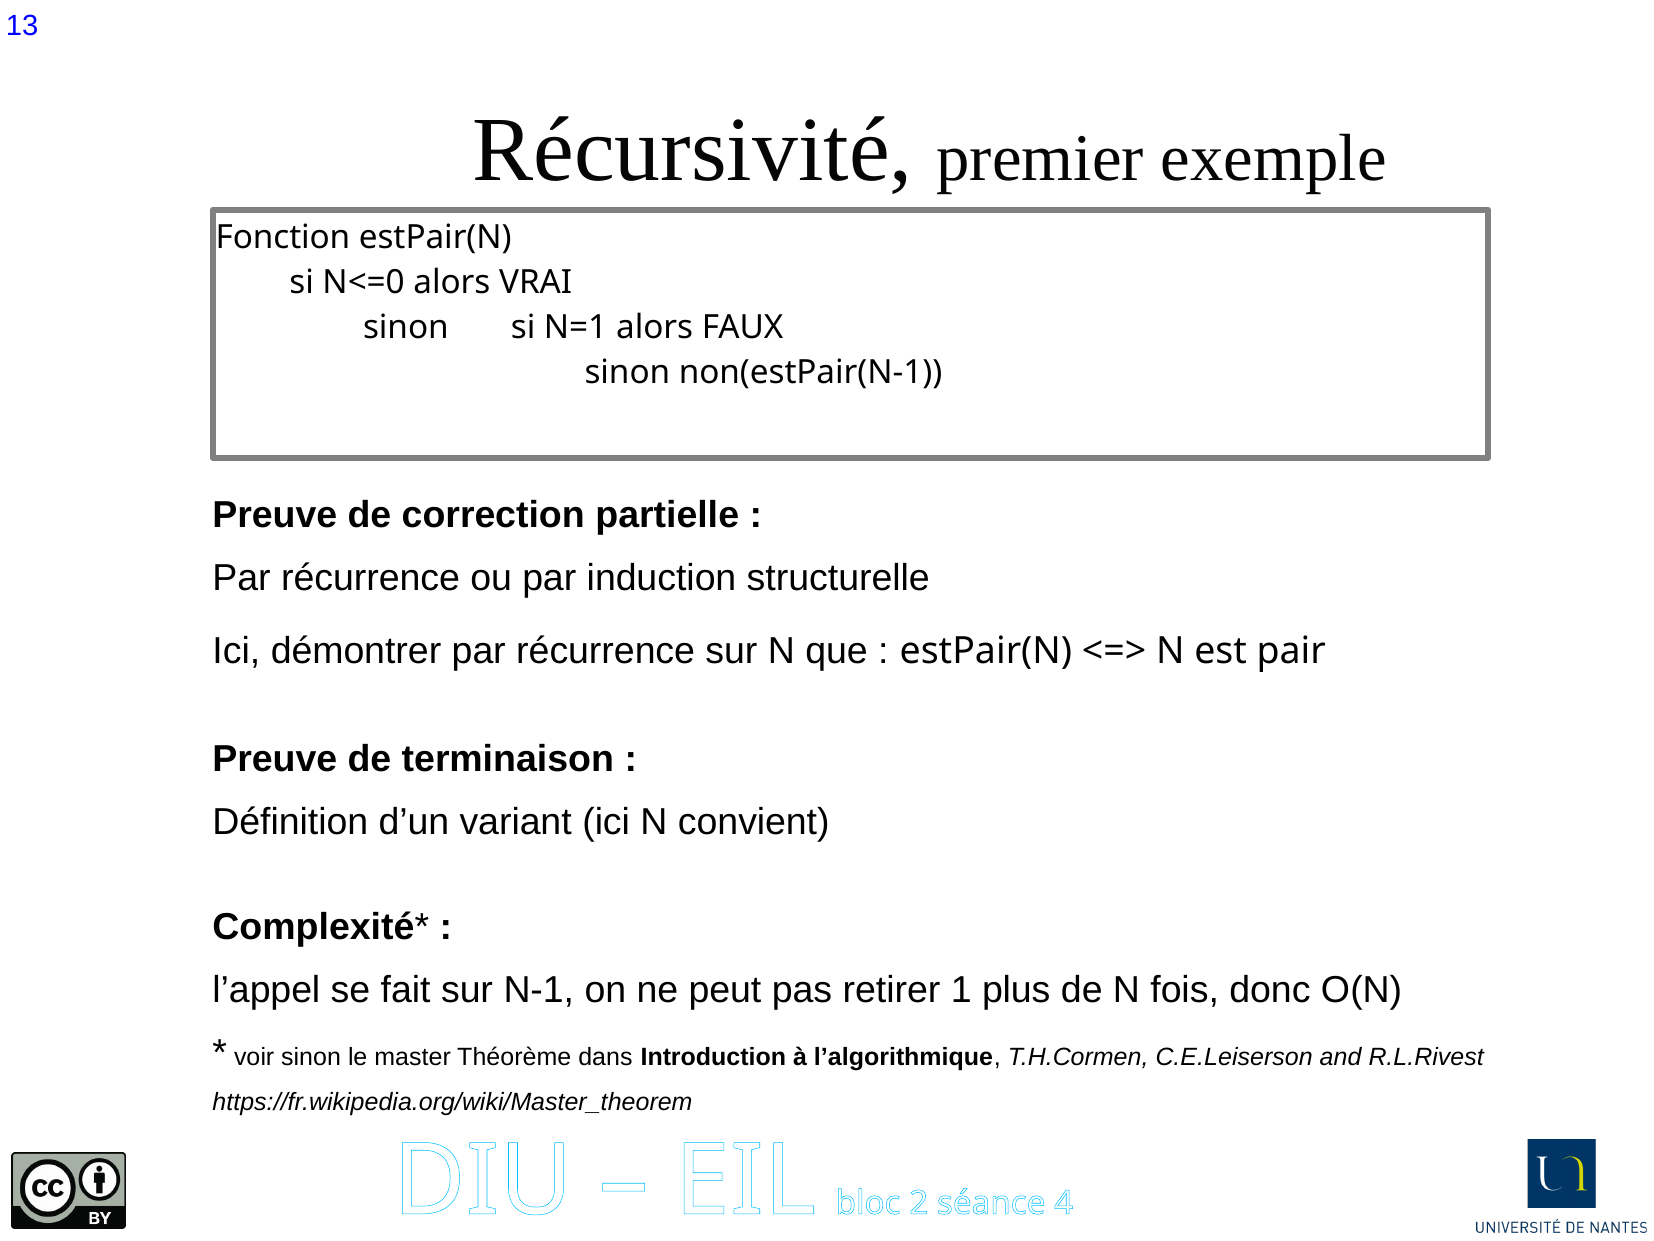

13
# Récursivité, premier exemple
Fonction estPair(N)
	si N<=0 alors VRAI
		sinon	si N=1 alors FAUX
					sinon non(estPair(N-1))
Preuve de correction partielle :
Par récurrence ou par induction structurelle
Ici, démontrer par récurrence sur N que : estPair(N) <=> N est pair
Preuve de terminaison :
Définition d’un variant (ici N convient)
Complexité* :
l’appel se fait sur N-1, on ne peut pas retirer 1 plus de N fois, donc O(N)
* voir sinon le master Théorème dans Introduction à l’algorithmique, T.H.Cormen, C.E.Leiserson and R.L.Rivest
https://fr.wikipedia.org/wiki/Master_theorem